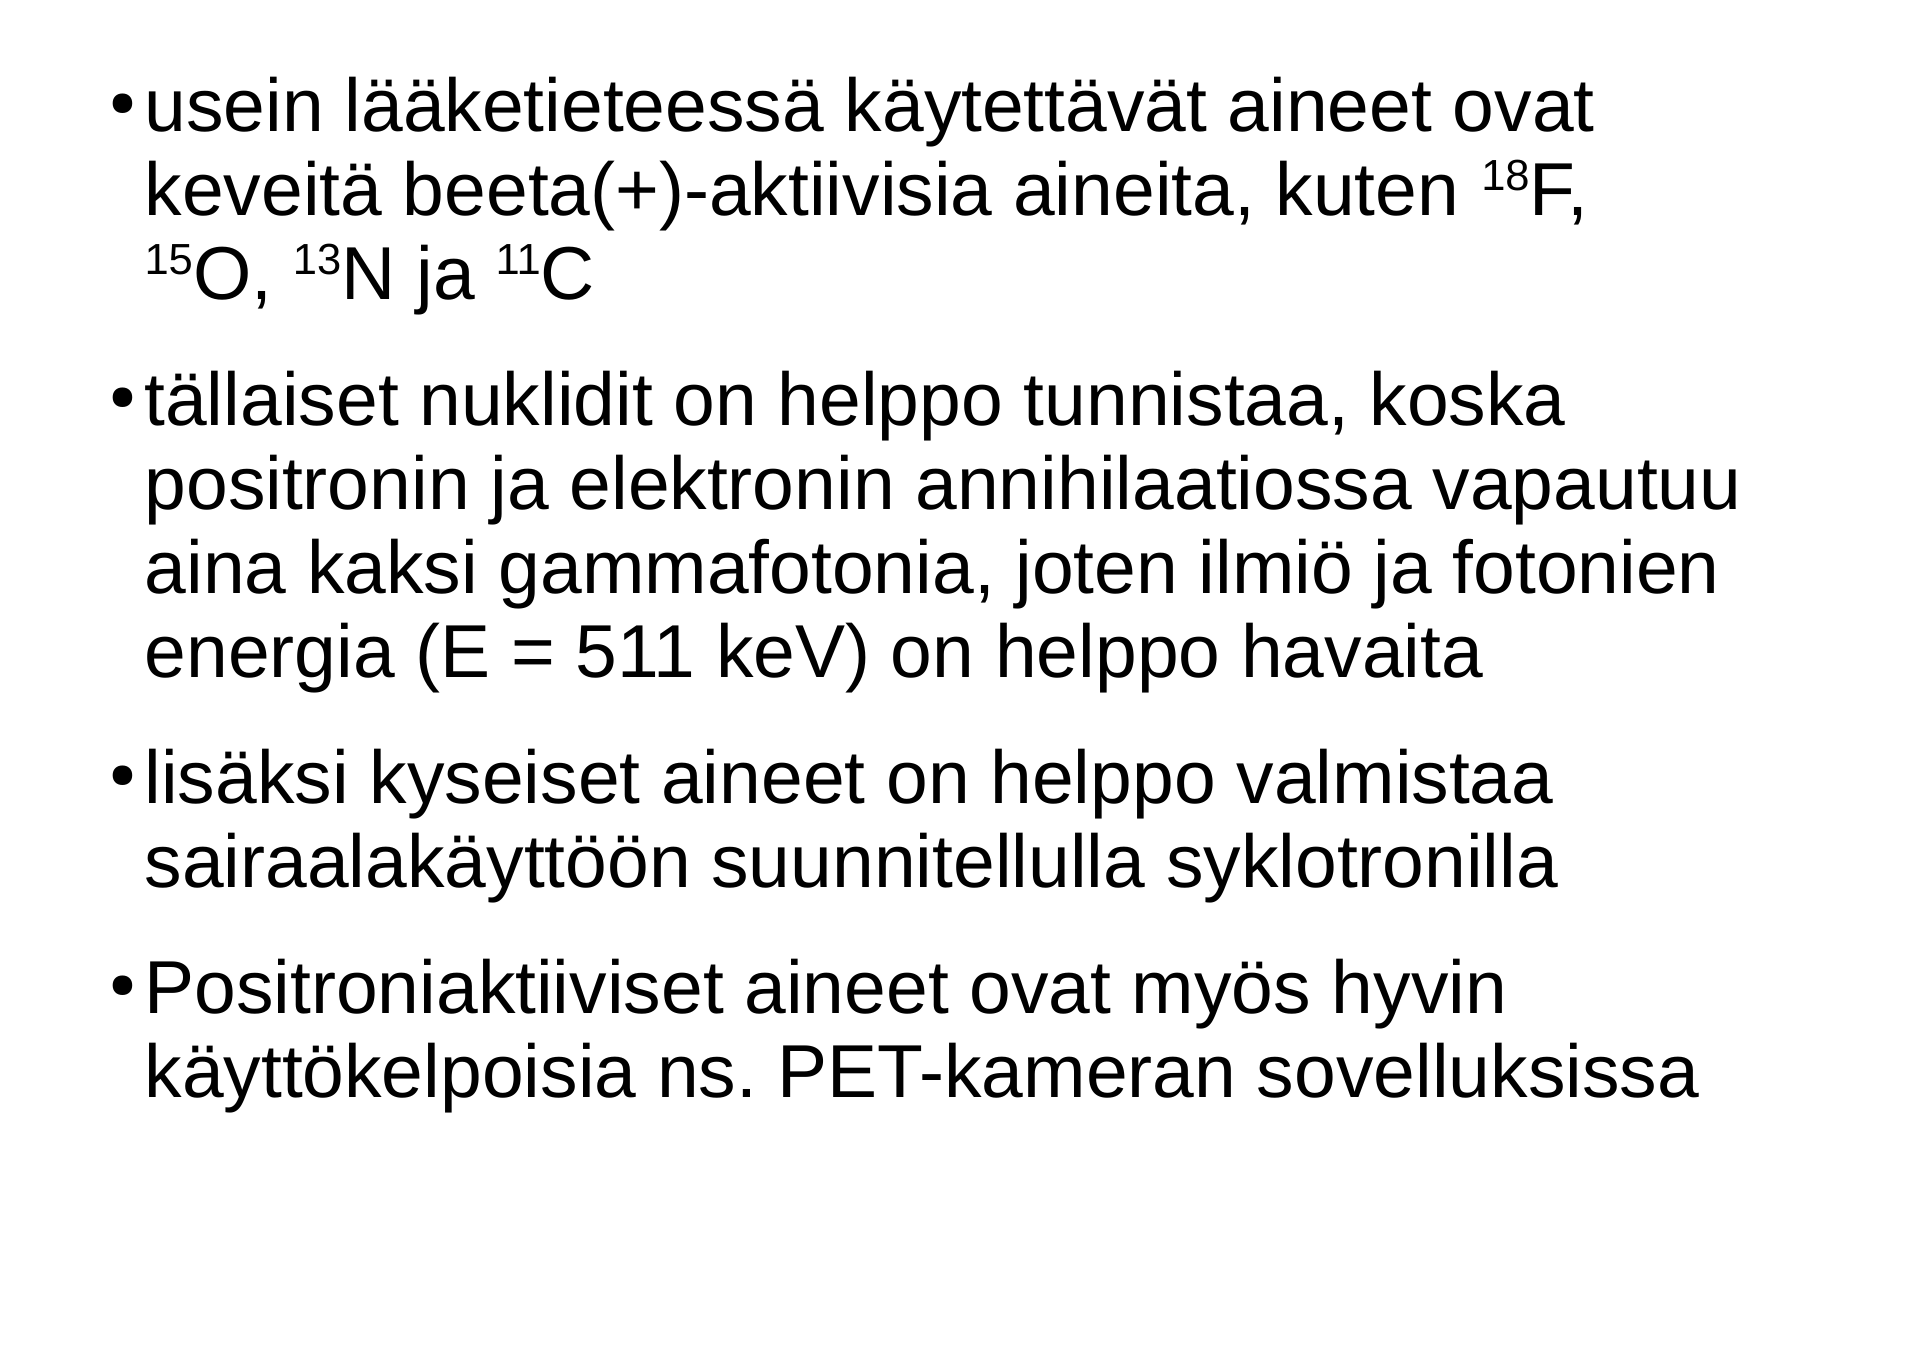

usein lääketieteessä käytettävät aineet ovat
keveitä beeta(+)-aktiivisia aineita, kuten 18F,
15O, 13N ja 11C
tällaiset nuklidit on helppo tunnistaa, koska
positronin ja elektronin annihilaatiossa vapautuu aina kaksi gammafotonia, joten ilmiö ja fotonien energia (E = 511 keV) on helppo havaita
lisäksi kyseiset aineet on helppo valmistaa sairaalakäyttöön suunnitellulla syklotronilla
Positroniaktiiviset aineet ovat myös hyvin käyttökelpoisia ns. PET-kameran sovelluksissa